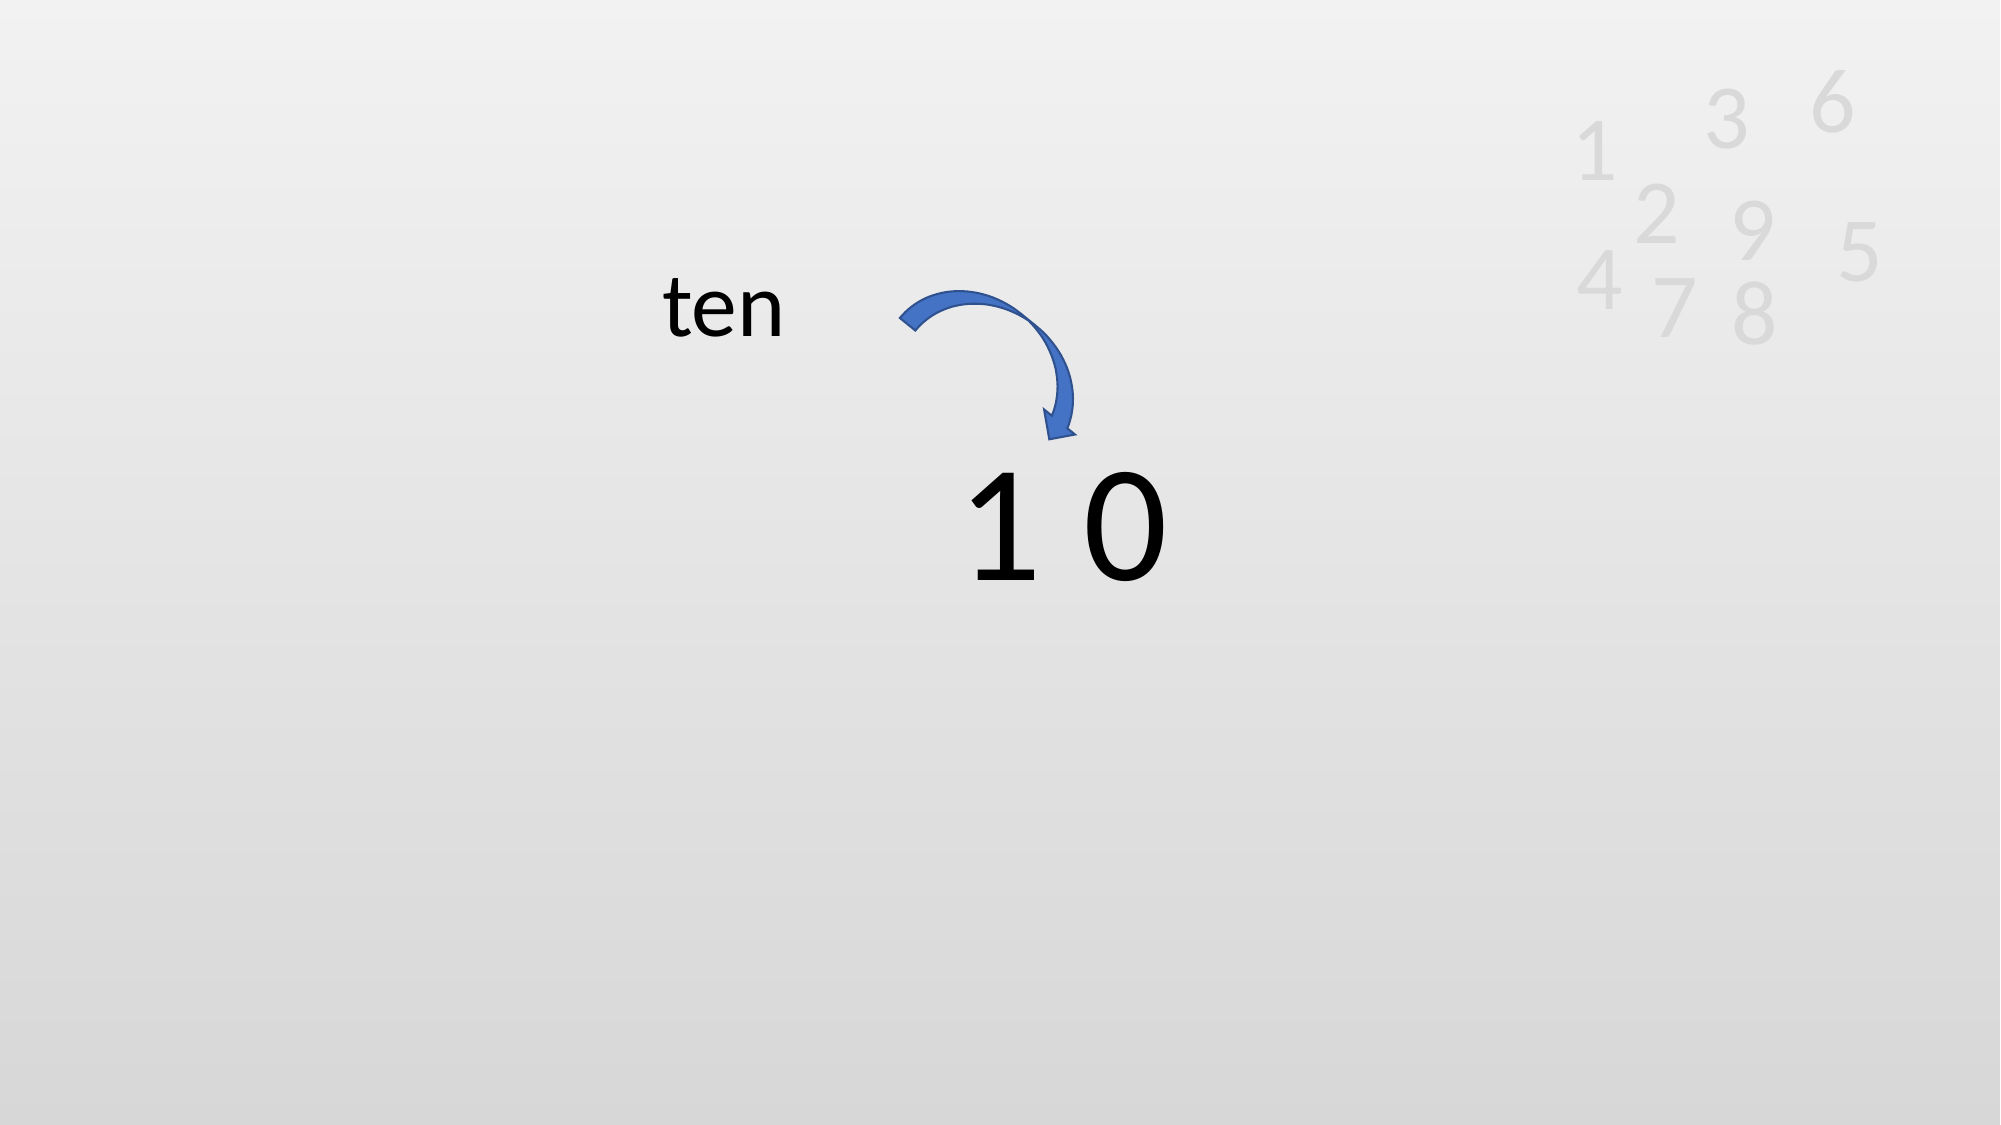

6
3
1
2
9
5
4
ten
7
8
1
0